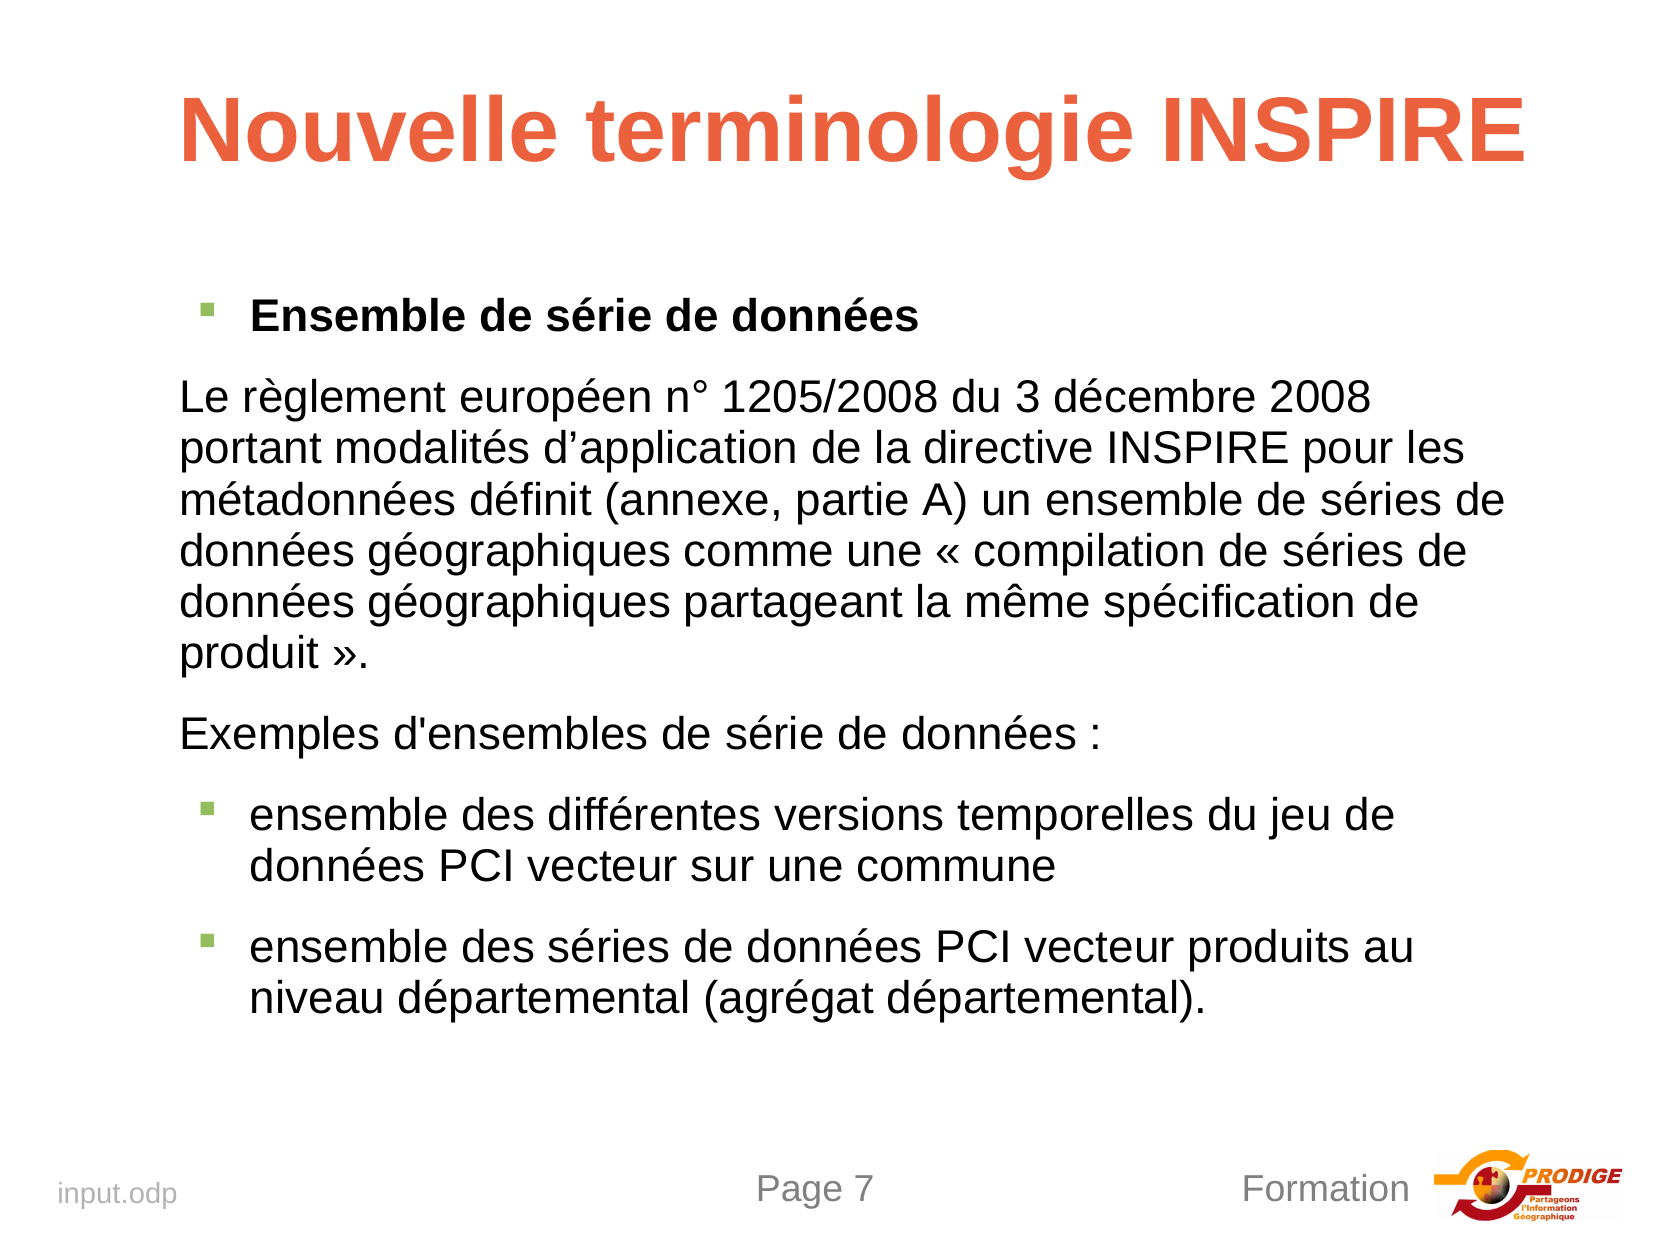

Nouvelle terminologie INSPIRE
# Ensemble de série de données
Le règlement européen n° 1205/2008 du 3 décembre 2008 portant modalités d’application de la directive INSPIRE pour les métadonnées définit (annexe, partie A) un ensemble de séries de données géographiques comme une « compilation de séries de données géographiques partageant la même spécification de produit ».
Exemples d'ensembles de série de données :
ensemble des différentes versions temporelles du jeu de données PCI vecteur sur une commune
ensemble des séries de données PCI vecteur produits au niveau départemental (agrégat départemental).